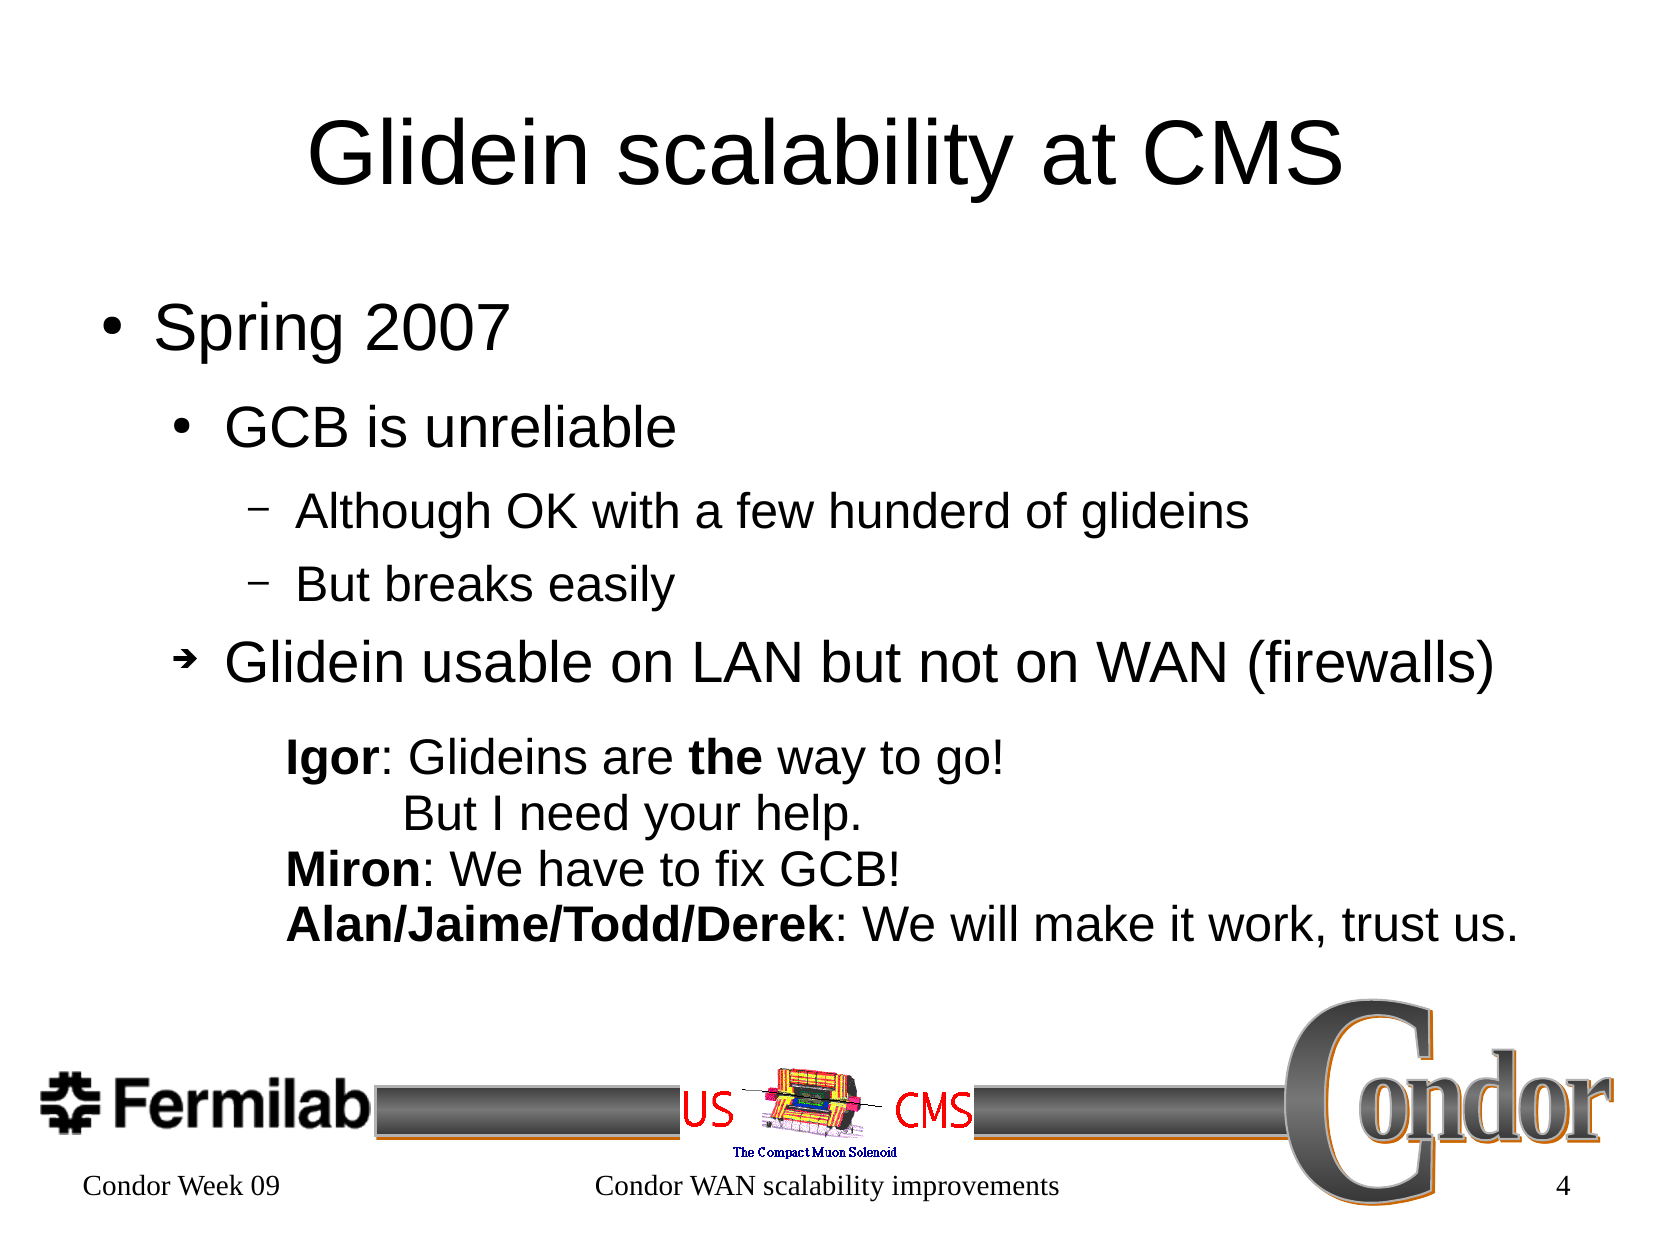

# Glidein scalability at CMS
Spring 2007
GCB is unreliable
Although OK with a few hunderd of glideins
But breaks easily
Glidein usable on LAN but not on WAN (firewalls)
Igor: Glideins are the way to go!
	 But I need your help.
Miron: We have to fix GCB!
Alan/Jaime/Todd/Derek: We will make it work, trust us.
Condor Week 09
Condor WAN scalability improvements
4